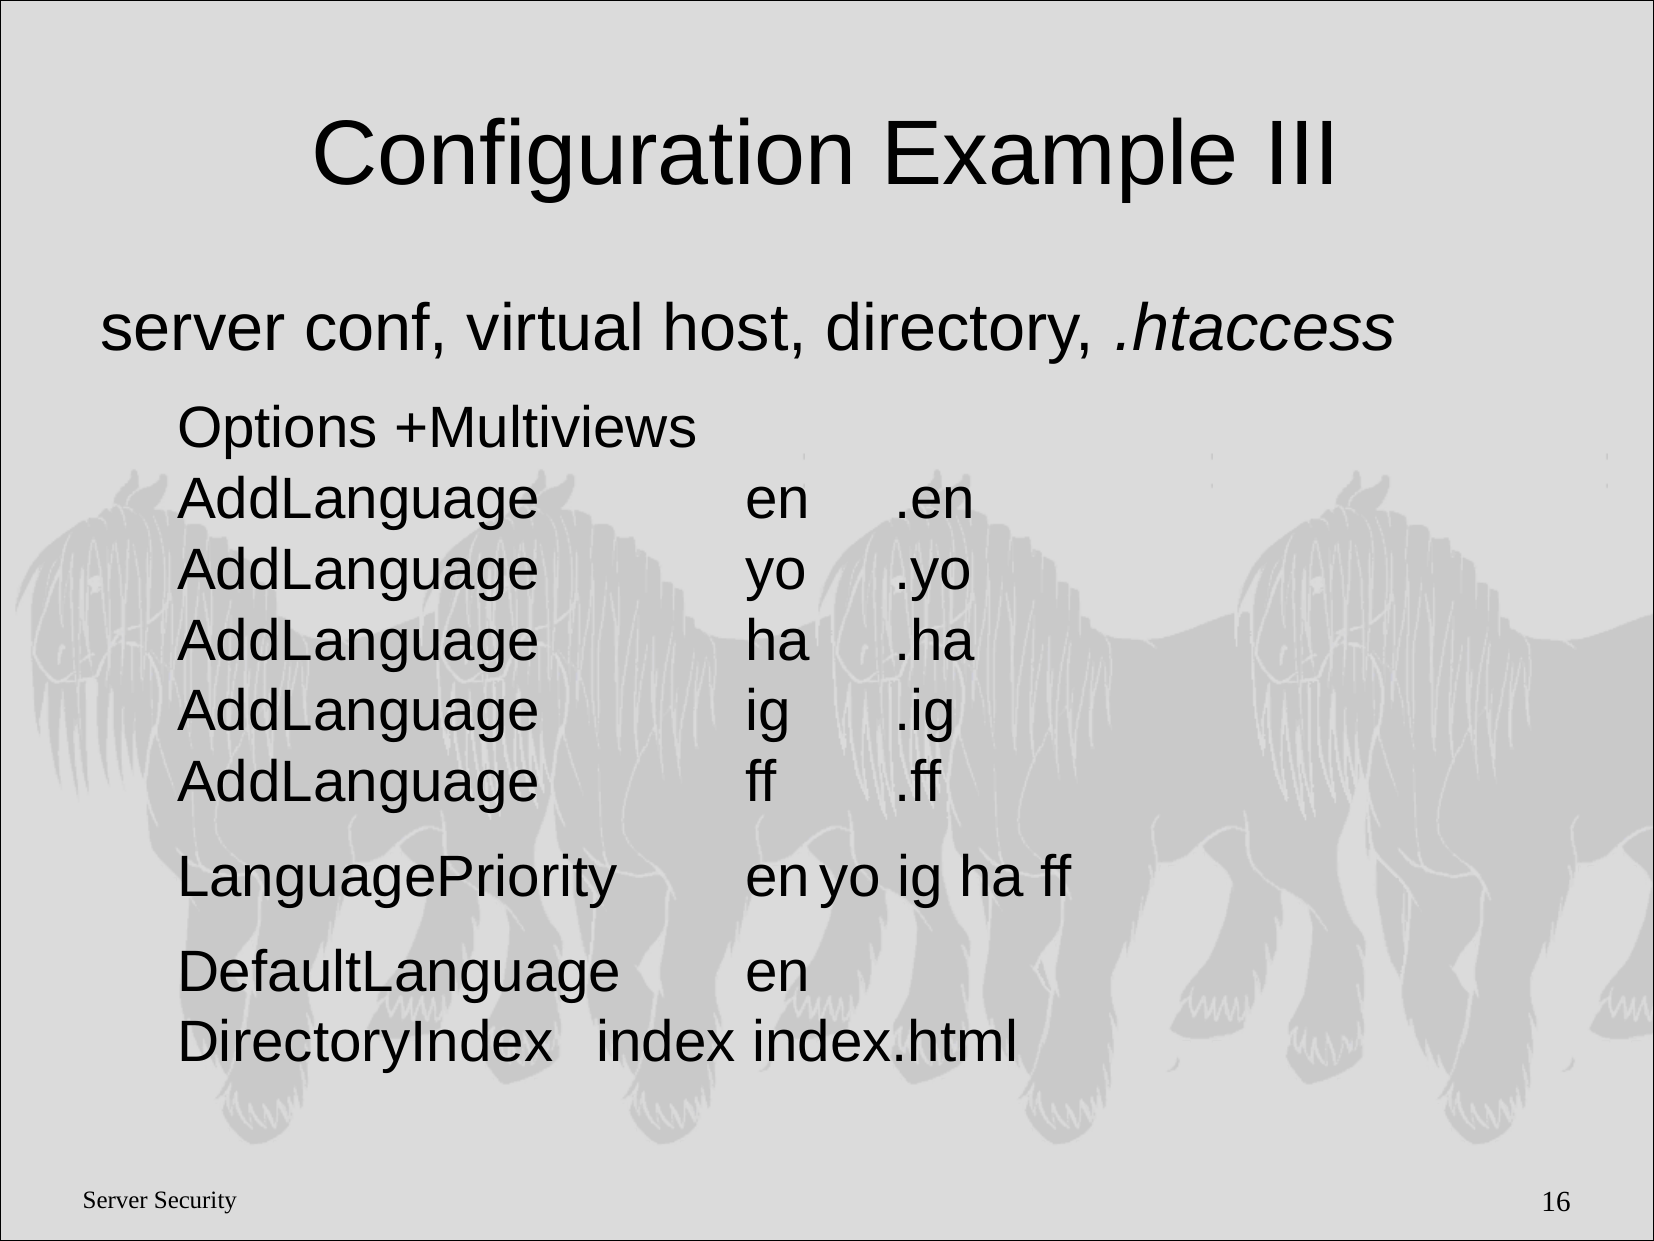

# Configuration Example III
server conf, virtual host, directory, .htaccess
Options +Multiviews
AddLanguage 			en 	.en
AddLanguage 			yo 	.yo
AddLanguage 			ha 	.ha
AddLanguage 			ig 		.ig
AddLanguage 			ff 	.ff
LanguagePriority 		en	yo ig ha ff
DefaultLanguage 		en
DirectoryIndex	index index.html